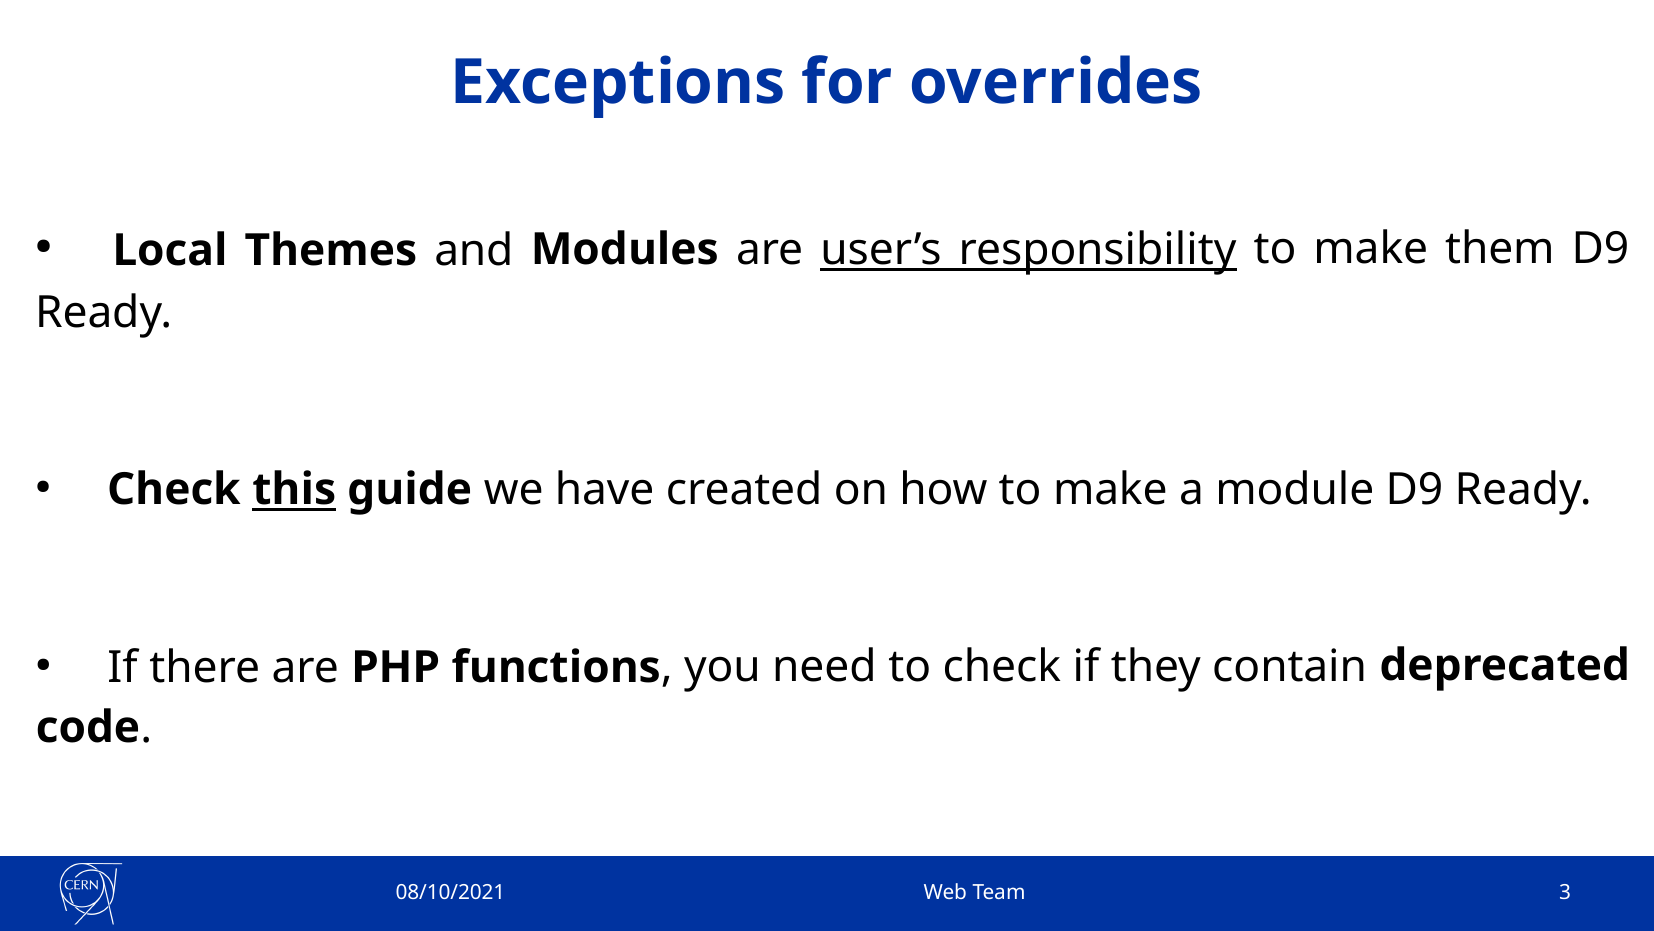

# Exceptions for overrides
 	Local Themes and Modules are user’s responsibility to make them D9 Ready.
 	Check this guide we have created on how to make a module D9 Ready.
 	If there are PHP functions, you need to check if they contain deprecated code.
Presenter | Presentation Title
3